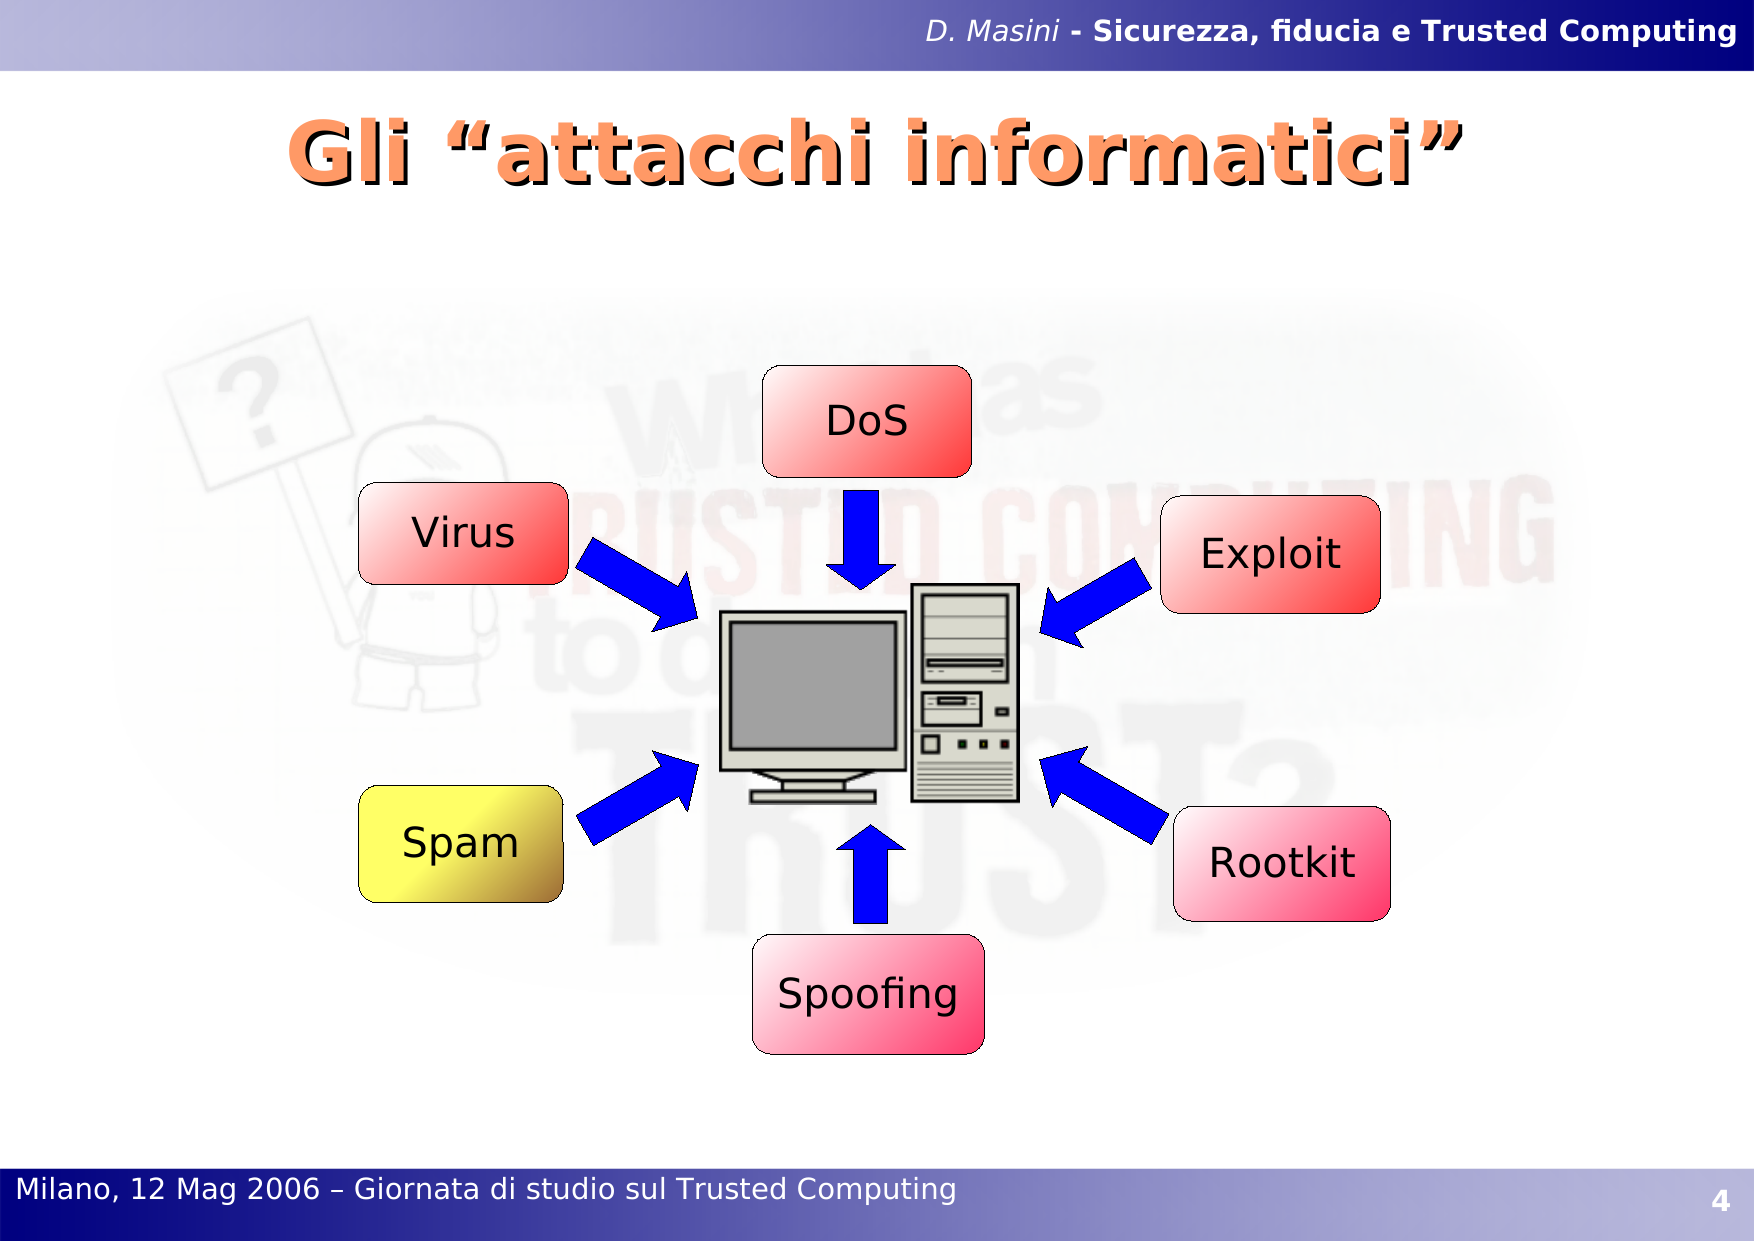

D. Masini - Sicurezza, fiducia e Trusted Computing
# Gli “attacchi informatici”
DoS
Virus
Exploit
Spam
Rootkit
Spoofing
Milano, 12 Mag 2006 – Giornata di studio sul Trusted Computing